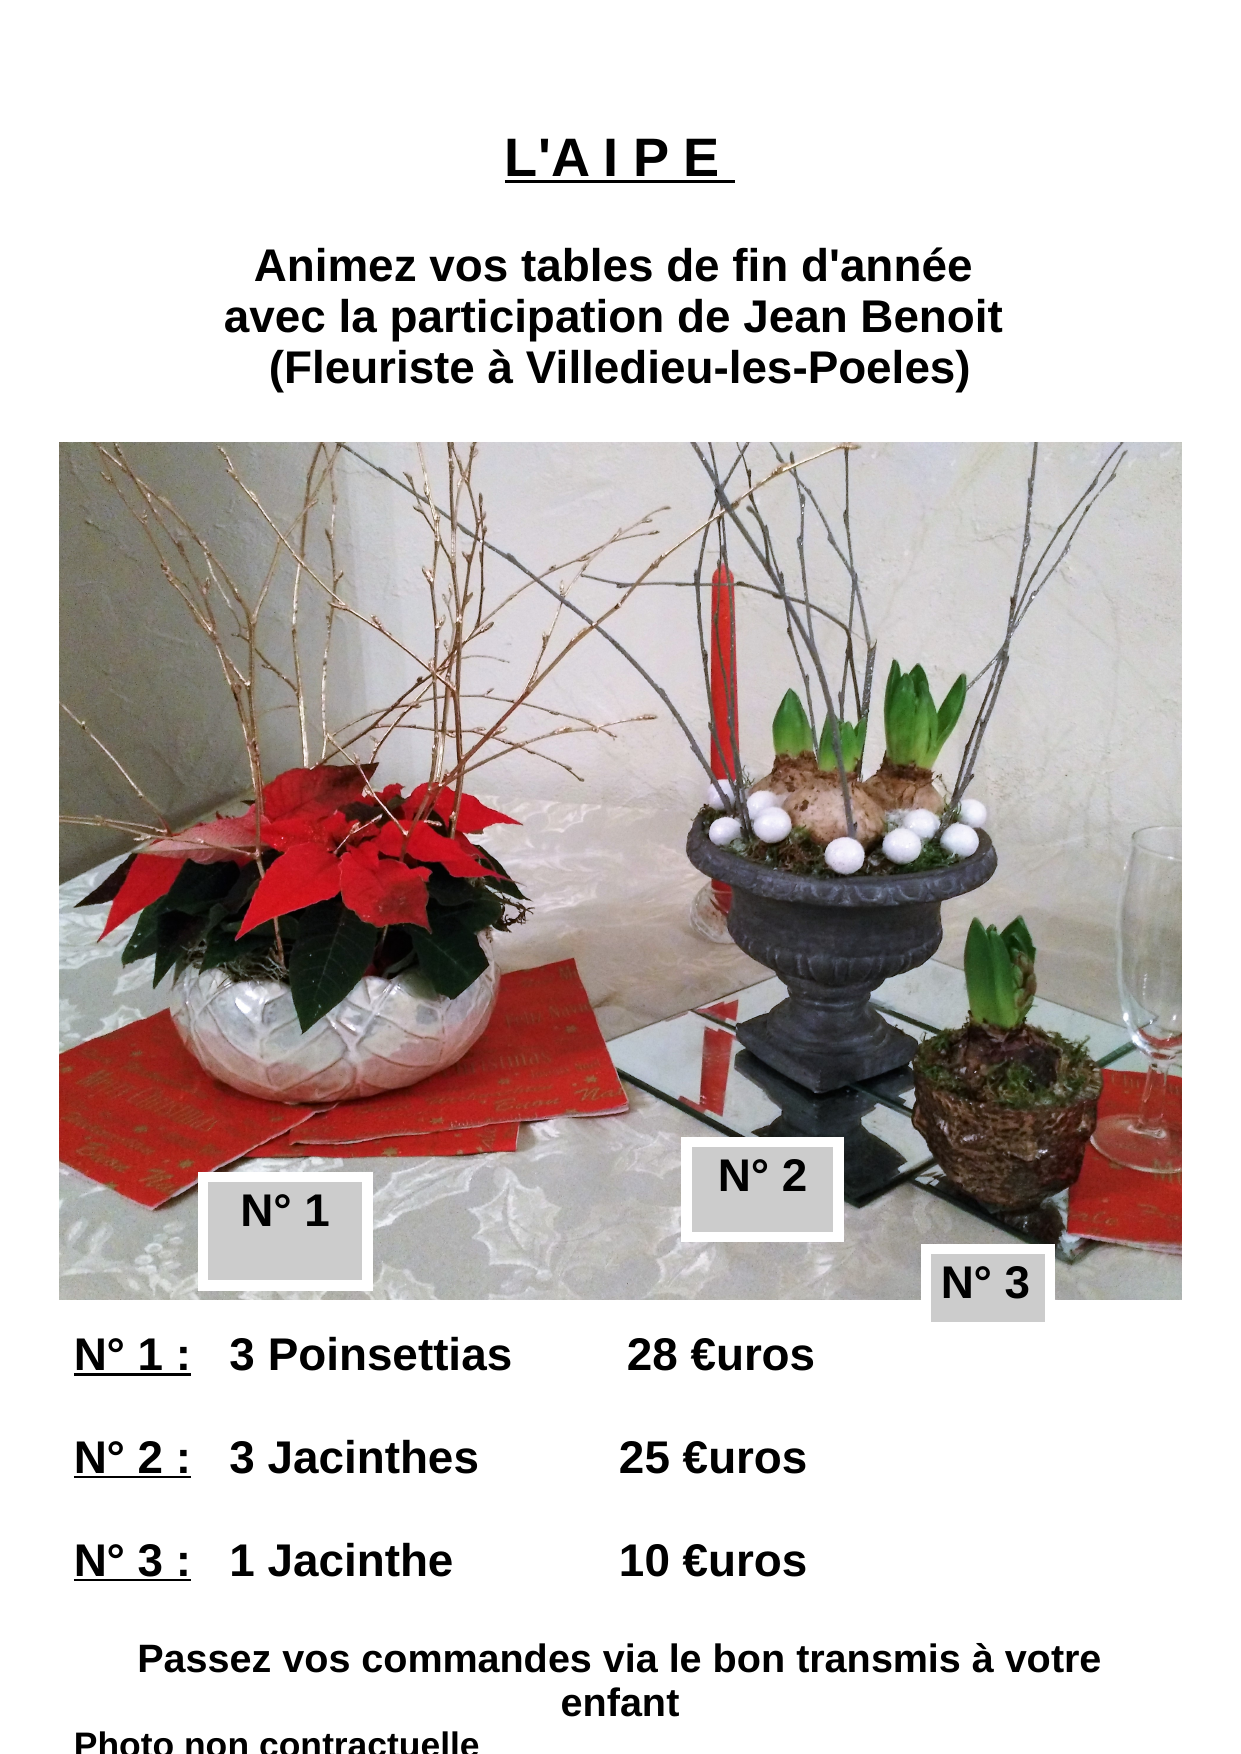

| L'A I P E Animez vos tables de fin d'année avec la participation de Jean Benoit (Fleuriste à Villedieu-les-Poeles) |
| --- |
| N° 2 |
| --- |
| N° 1 |
| --- |
| N° 3 |
| --- |
| N° 1 : 3 Poinsettias 28 €uros N° 2 : 3 Jacinthes 25 €uros N° 3 : 1 Jacinthe 10 €uros Passez vos commandes via le bon transmis à votre enfant Photo non contractuelle |
| --- |
| |